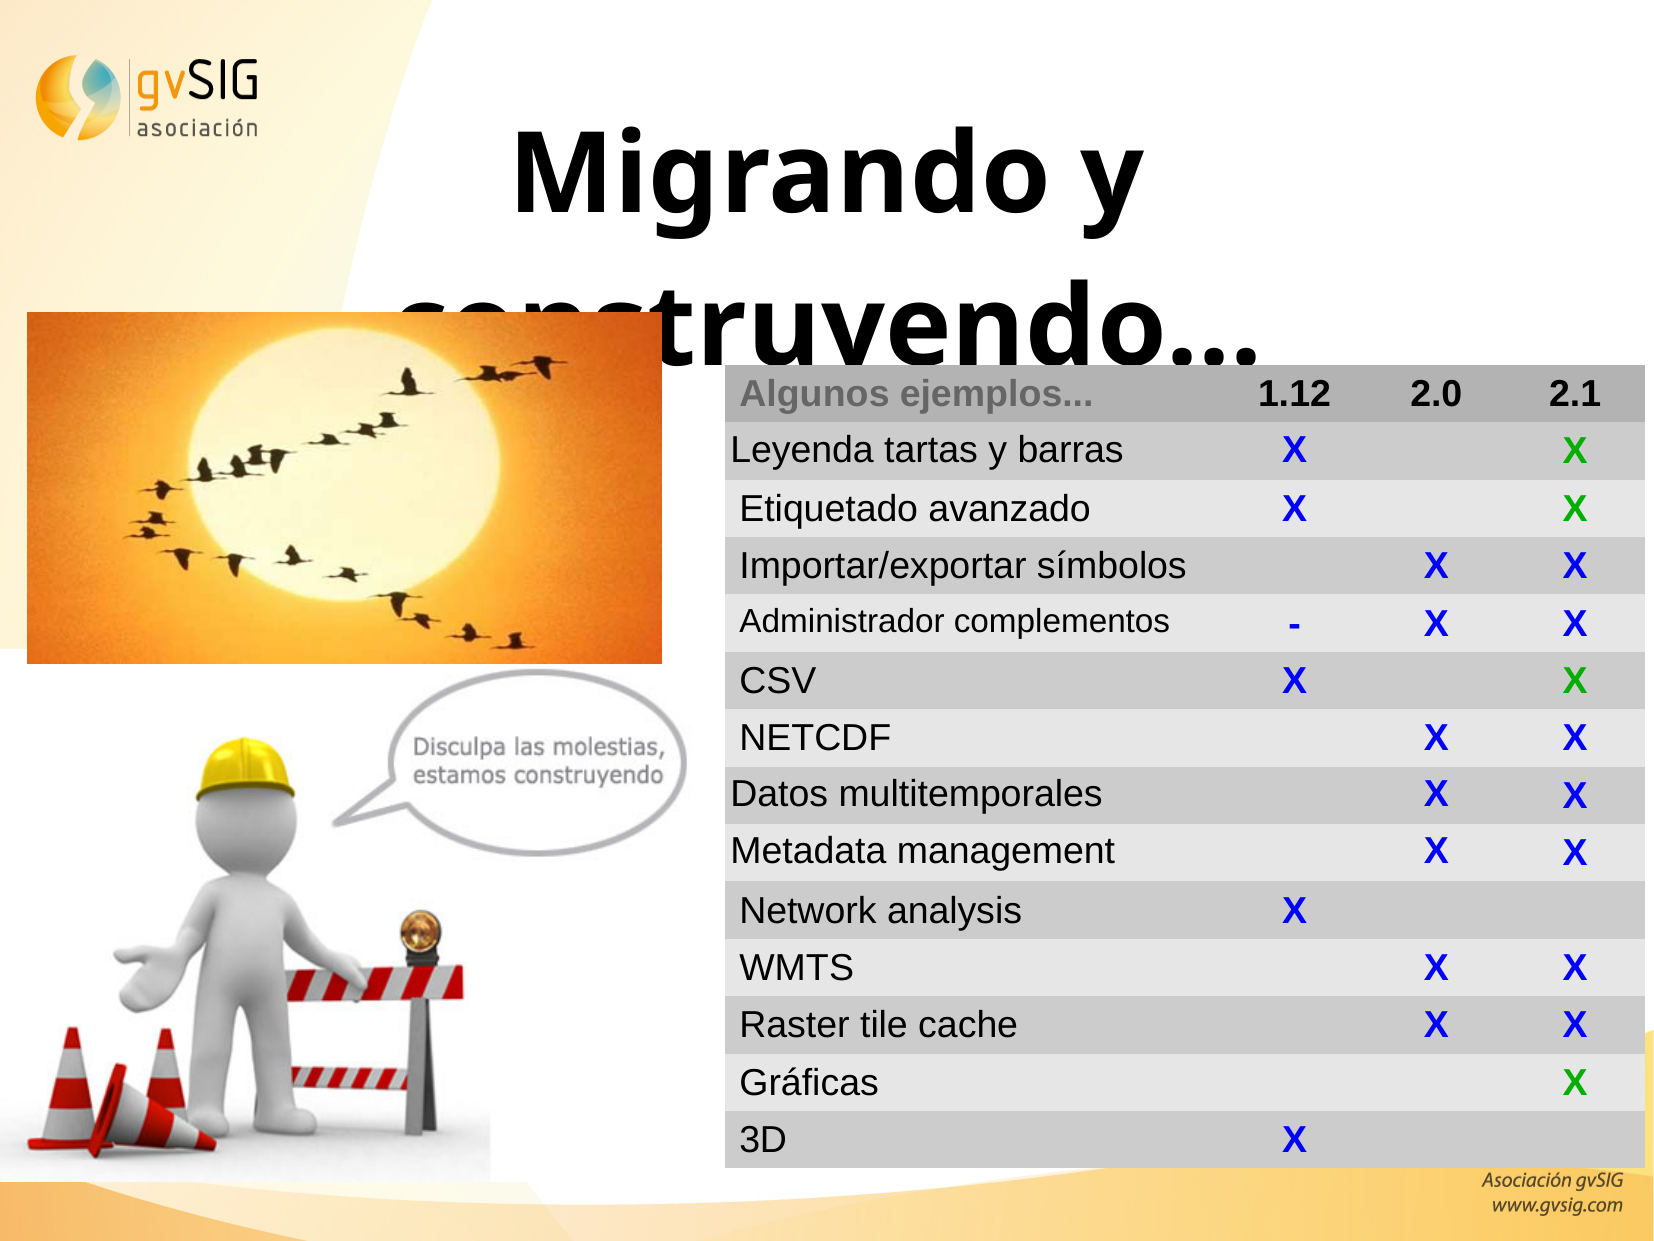

# Migrando y construyendo...
| Algunos ejemplos... | 1.12 | 2.0 | 2.1 |
| --- | --- | --- | --- |
| Leyenda tartas y barras | X | | X |
| Etiquetado avanzado | X | | X |
| Importar/exportar símbolos | | X | X |
| Administrador complementos | - | X | X |
| CSV | X | | X |
| NETCDF | | X | X |
| Datos multitemporales | | X | X |
| Metadata management | | X | X |
| Network analysis | X | | |
| WMTS | | X | X |
| Raster tile cache | | X | X |
| Gráficas | | | X |
| 3D | X | | |